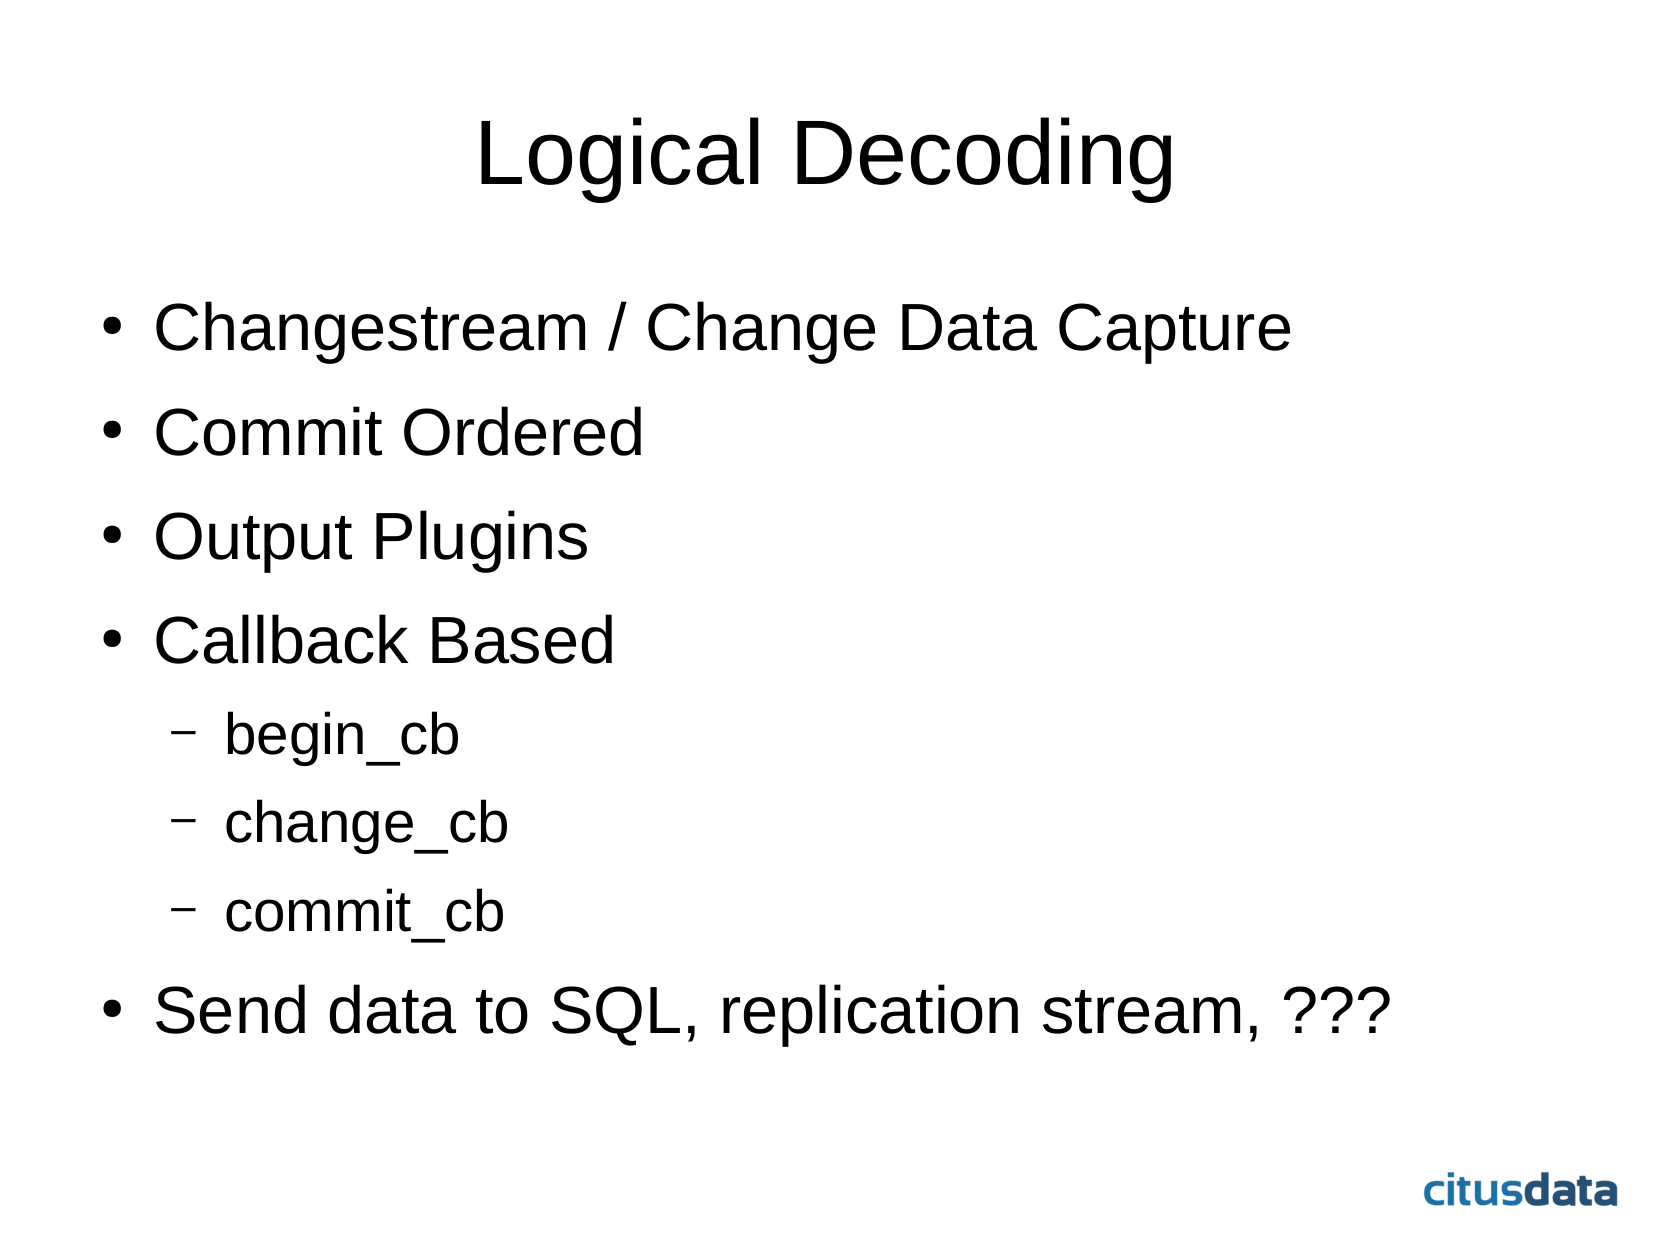

# Logical Decoding
Changestream / Change Data Capture
Commit Ordered
Output Plugins
Callback Based
begin_cb
change_cb
commit_cb
Send data to SQL, replication stream, ???